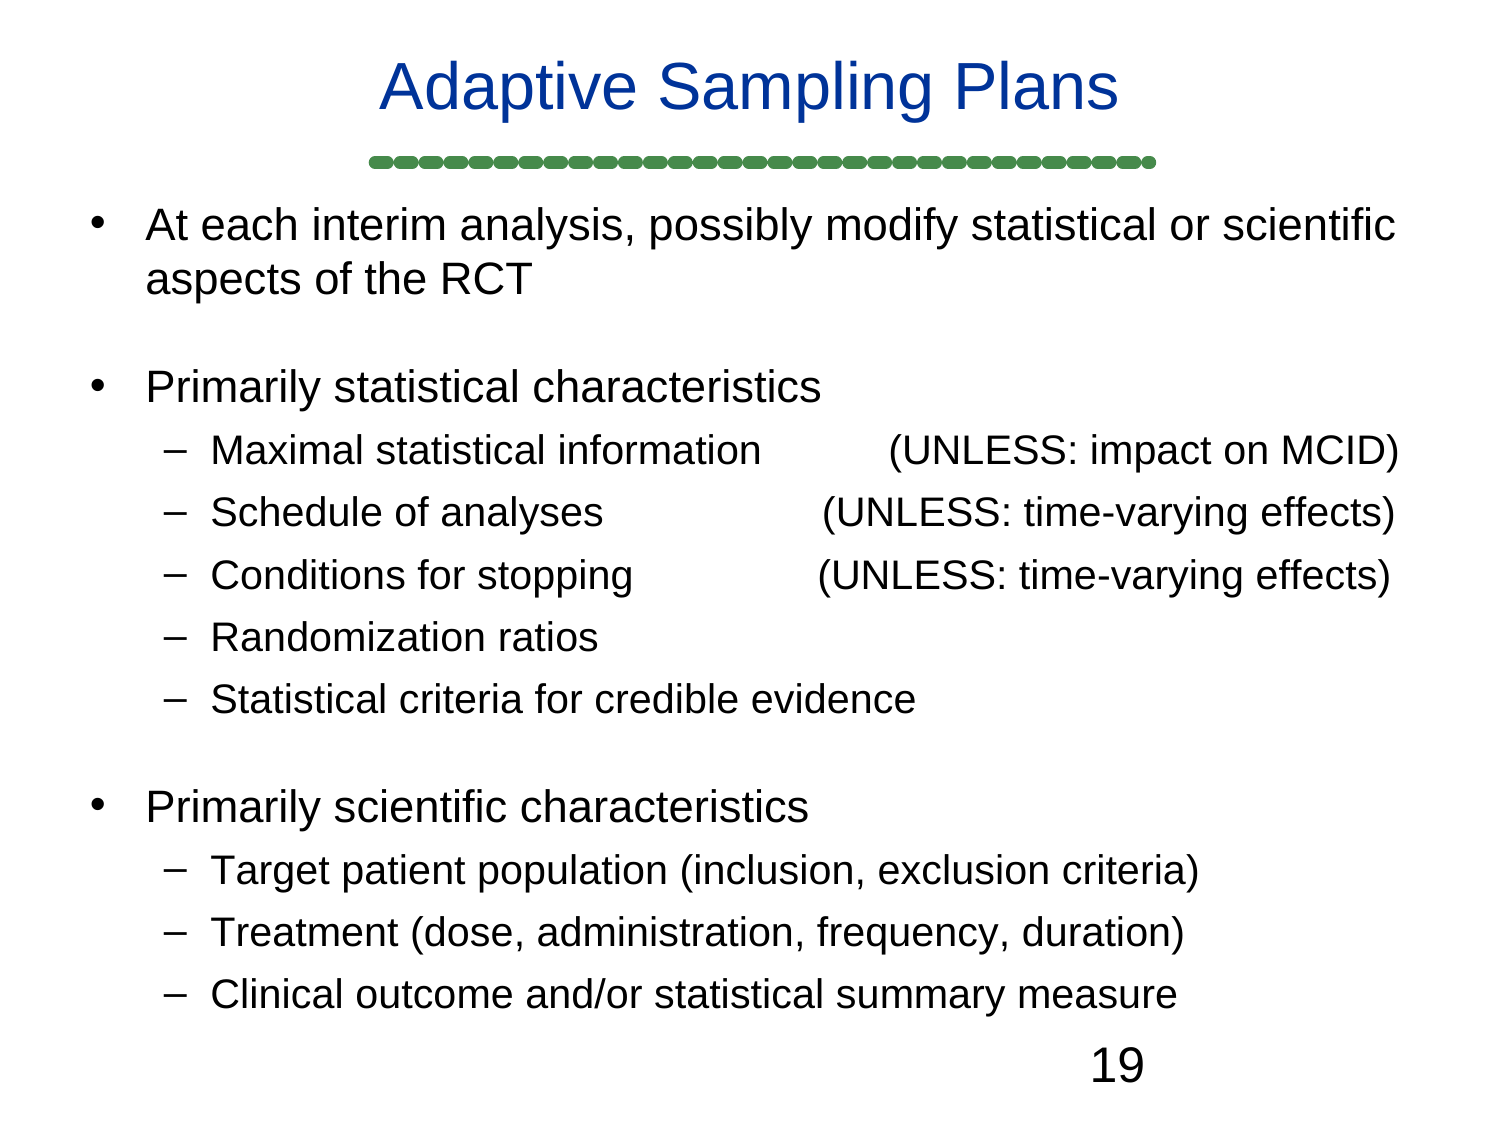

# Adaptive Sampling Plans
At each interim analysis, possibly modify statistical or scientific aspects of the RCT
Primarily statistical characteristics
Maximal statistical information (UNLESS: impact on MCID)
Schedule of analyses (UNLESS: time-varying effects)
Conditions for stopping (UNLESS: time-varying effects)
Randomization ratios
Statistical criteria for credible evidence
Primarily scientific characteristics
Target patient population (inclusion, exclusion criteria)
Treatment (dose, administration, frequency, duration)
Clinical outcome and/or statistical summary measure
19